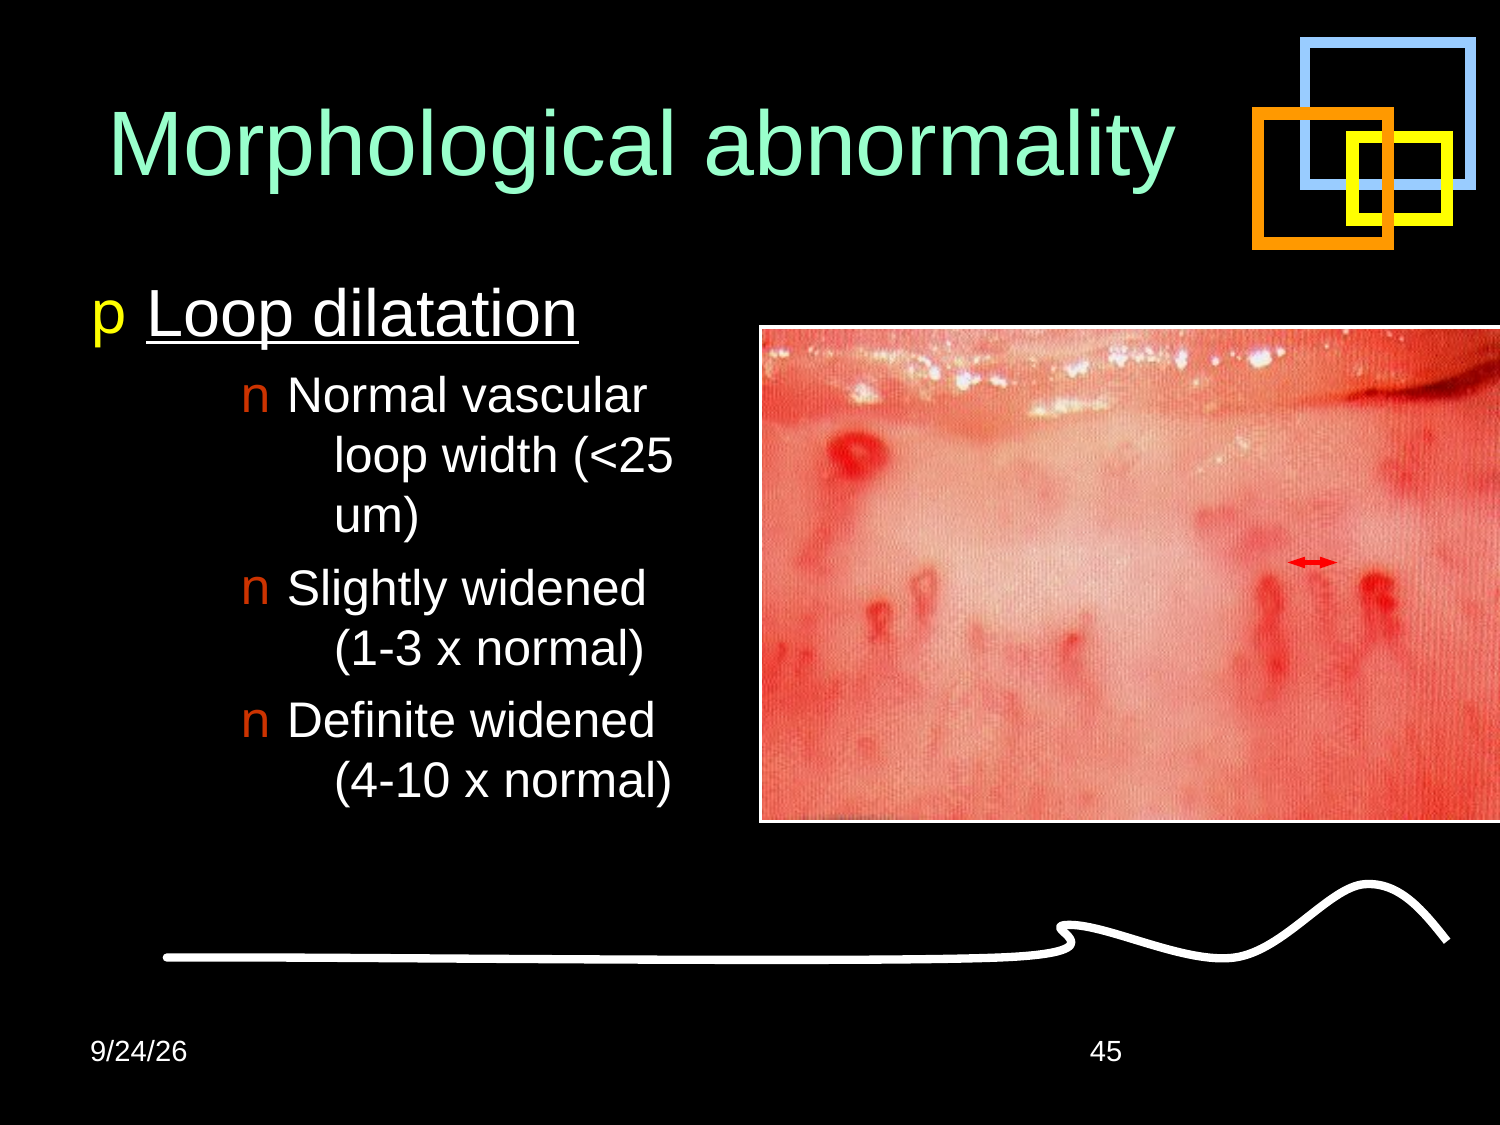

# Morphological abnormality
Loop dilatation
Normal vascular loop width (<25 um)
Slightly widened (1-3 x normal)
Definite widened (4-10 x normal)